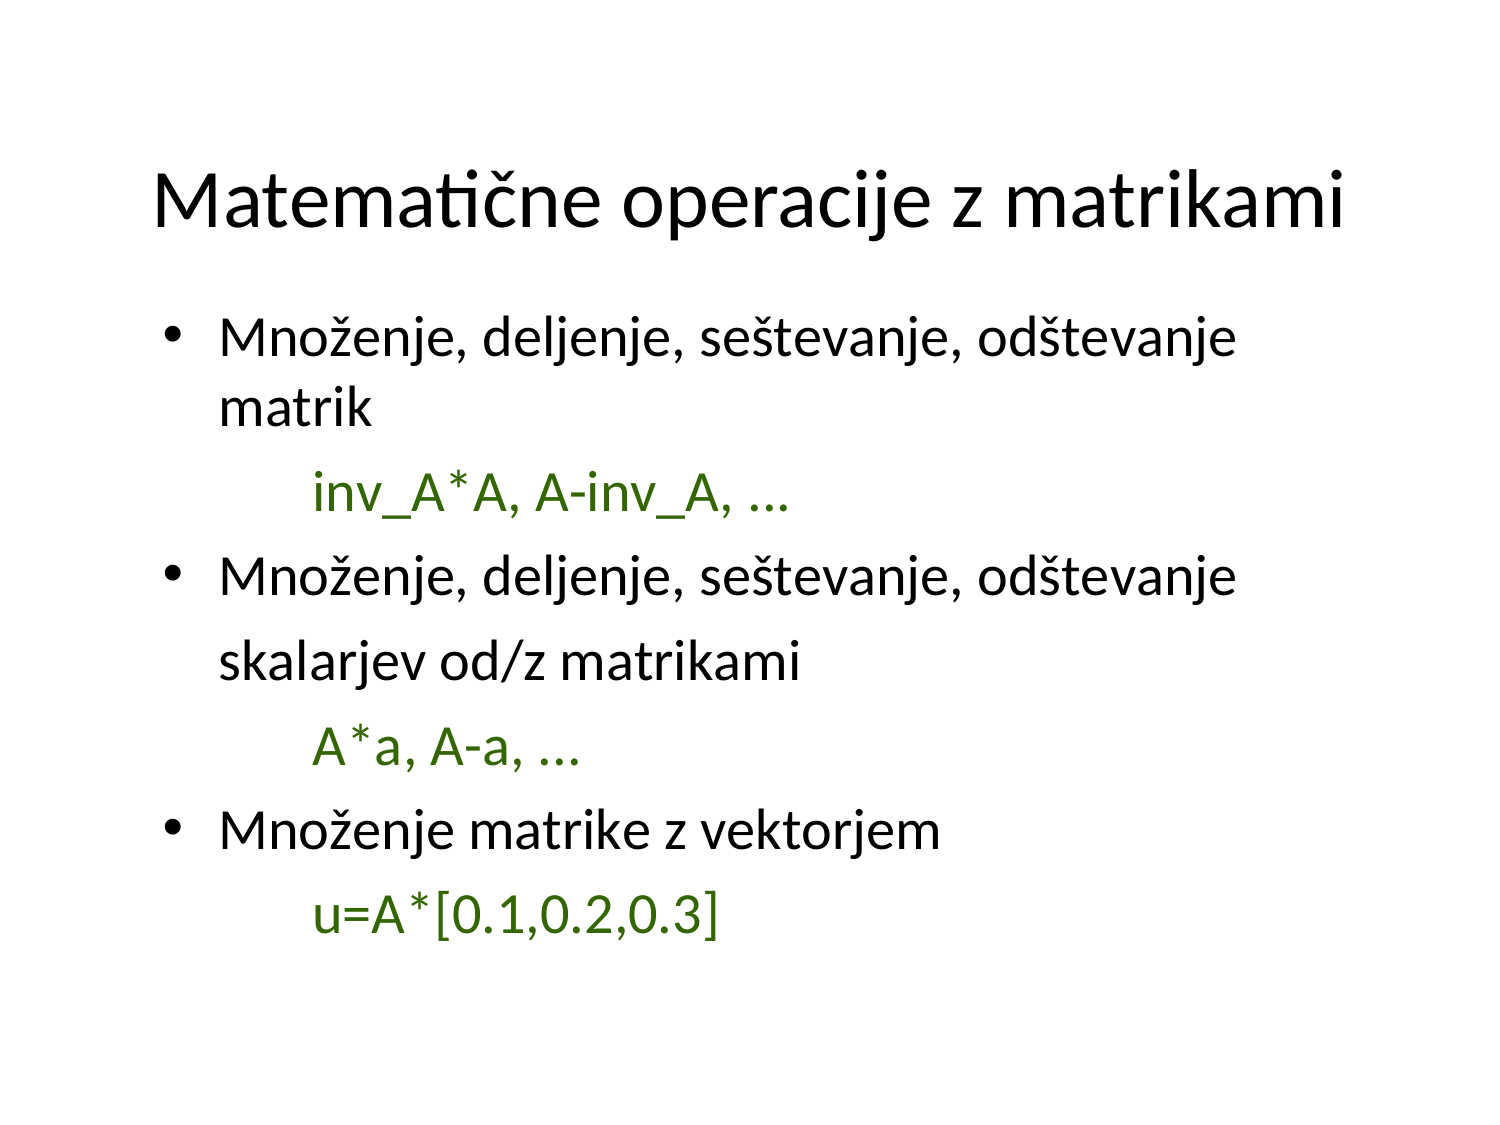

# Matematične operacije z matrikami
Množenje, deljenje, seštevanje, odštevanje matrik
		inv_A*A, A-inv_A, ...
Množenje, deljenje, seštevanje, odštevanje
	skalarjev od/z matrikami
		A*a, A-a, ...
Množenje matrike z vektorjem
		u=A*[0.1,0.2,0.3]